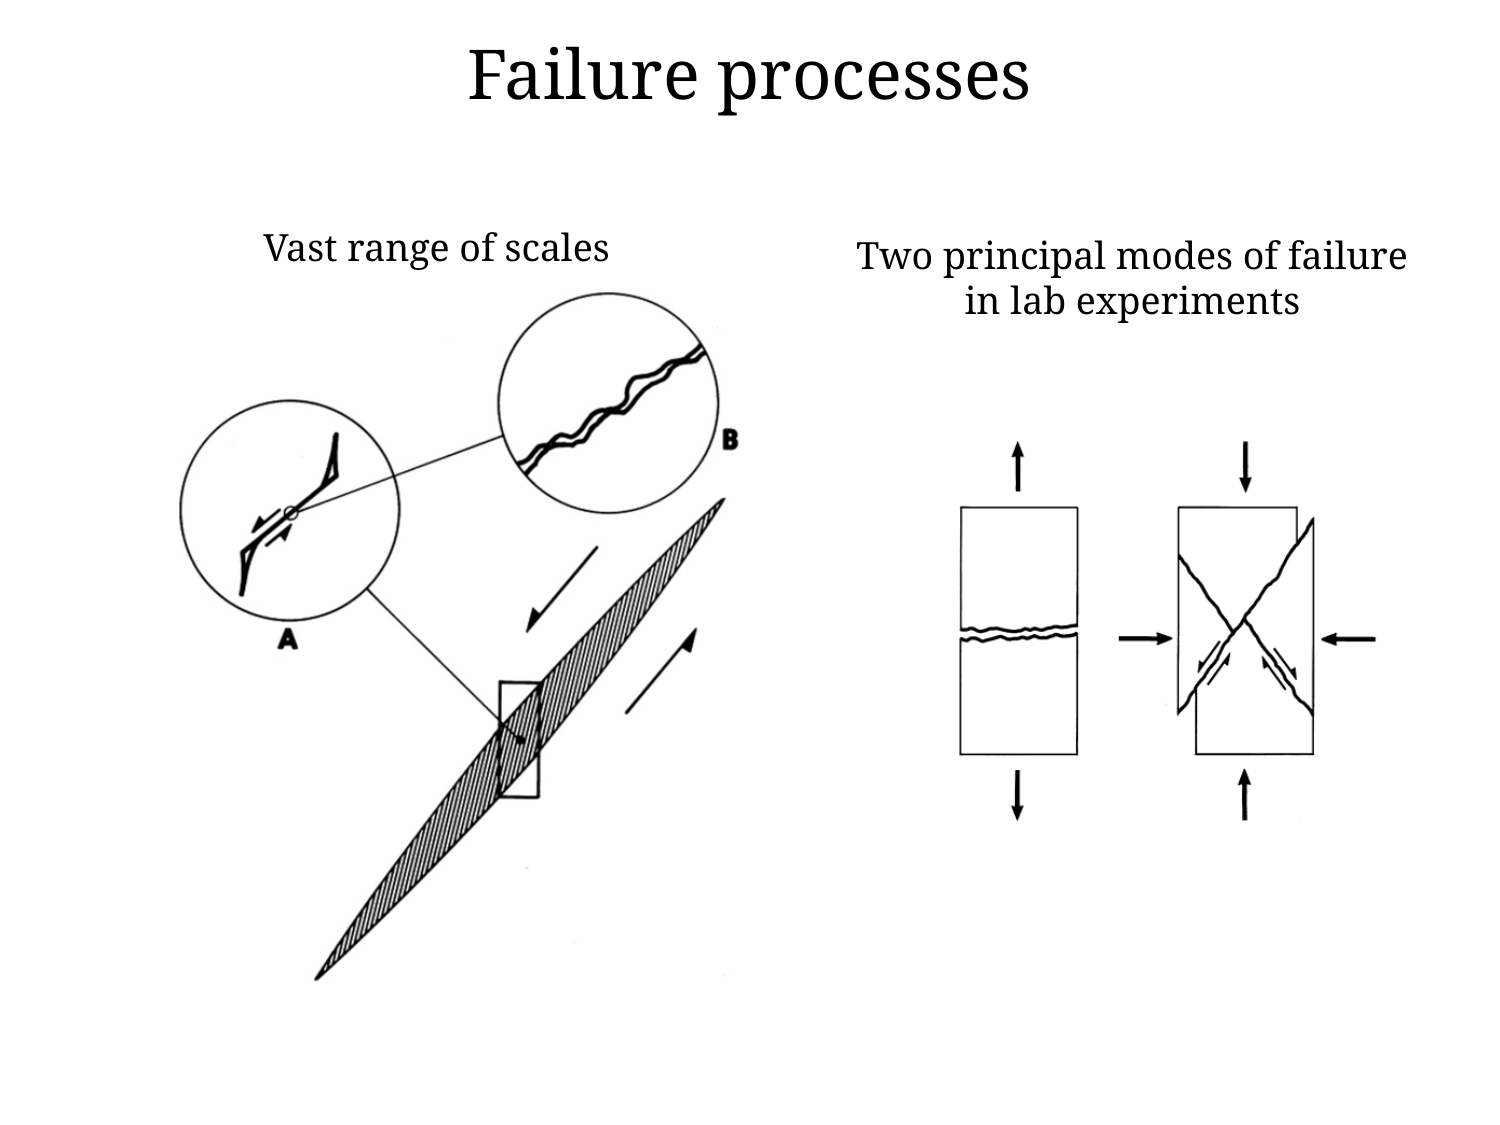

# Failure processes
Vast range of scales
Two principal modes of failure in lab experiments